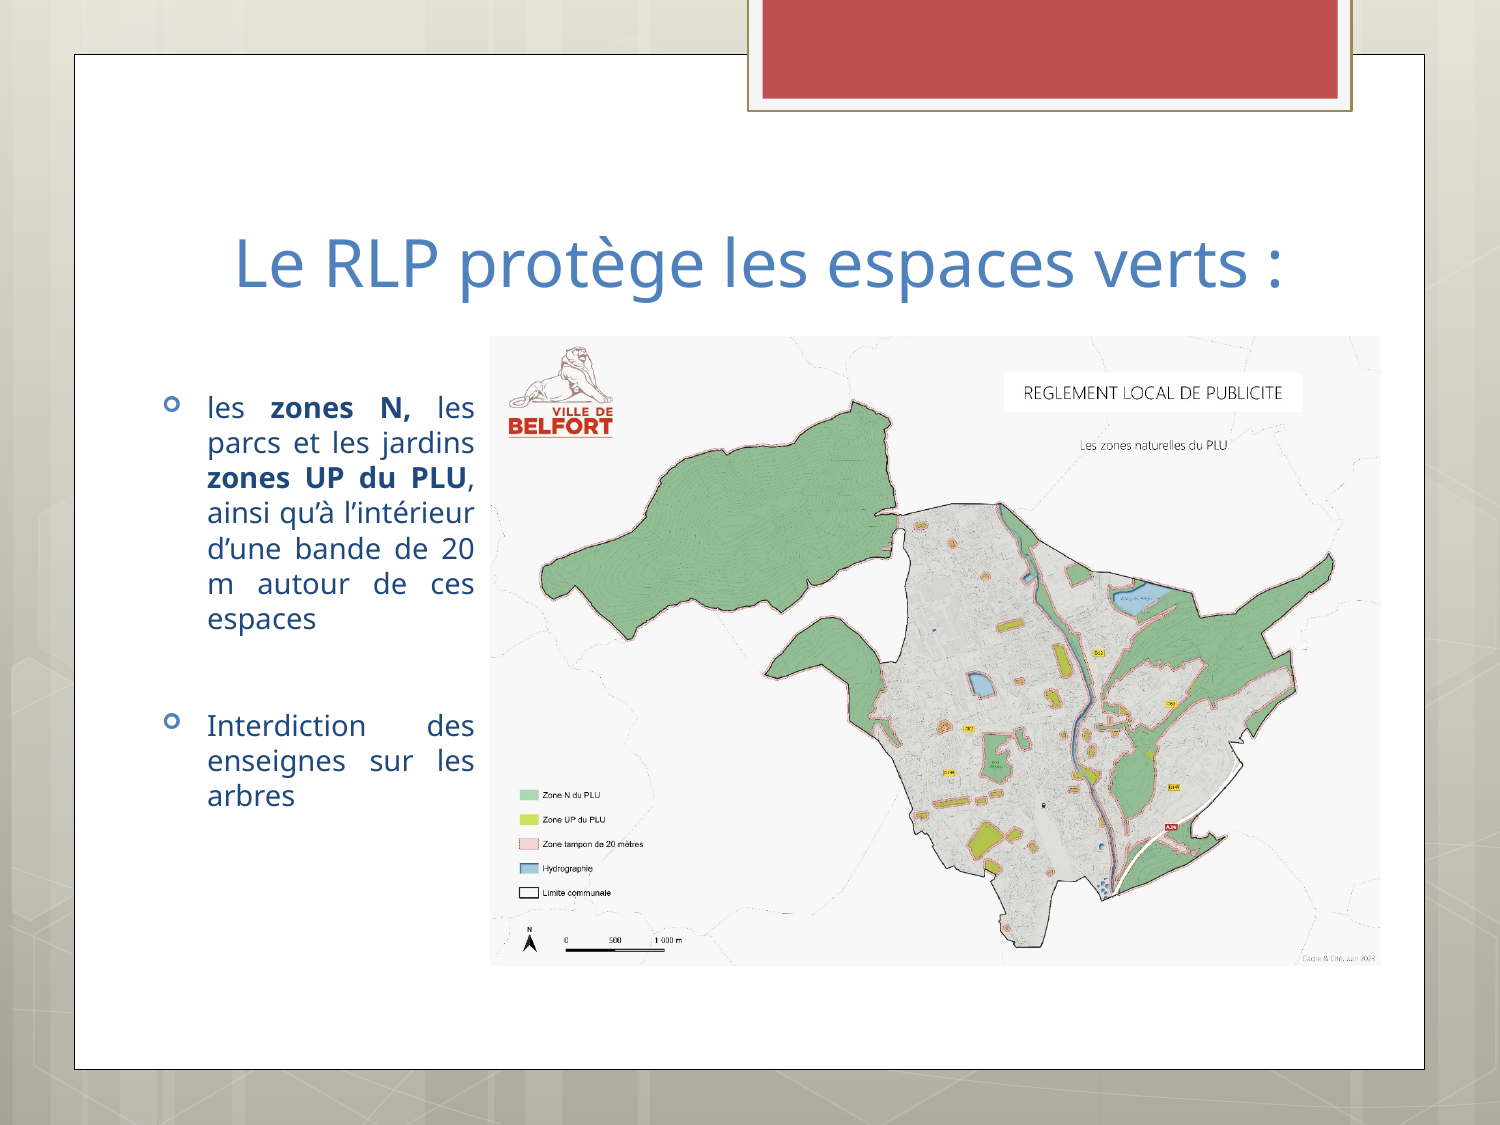

# Le RLP protège les espaces verts :
les zones N, les parcs et les jardins zones UP du PLU, ainsi qu’à l’intérieur d’une bande de 20 m autour de ces espaces
Interdiction des enseignes sur les arbres